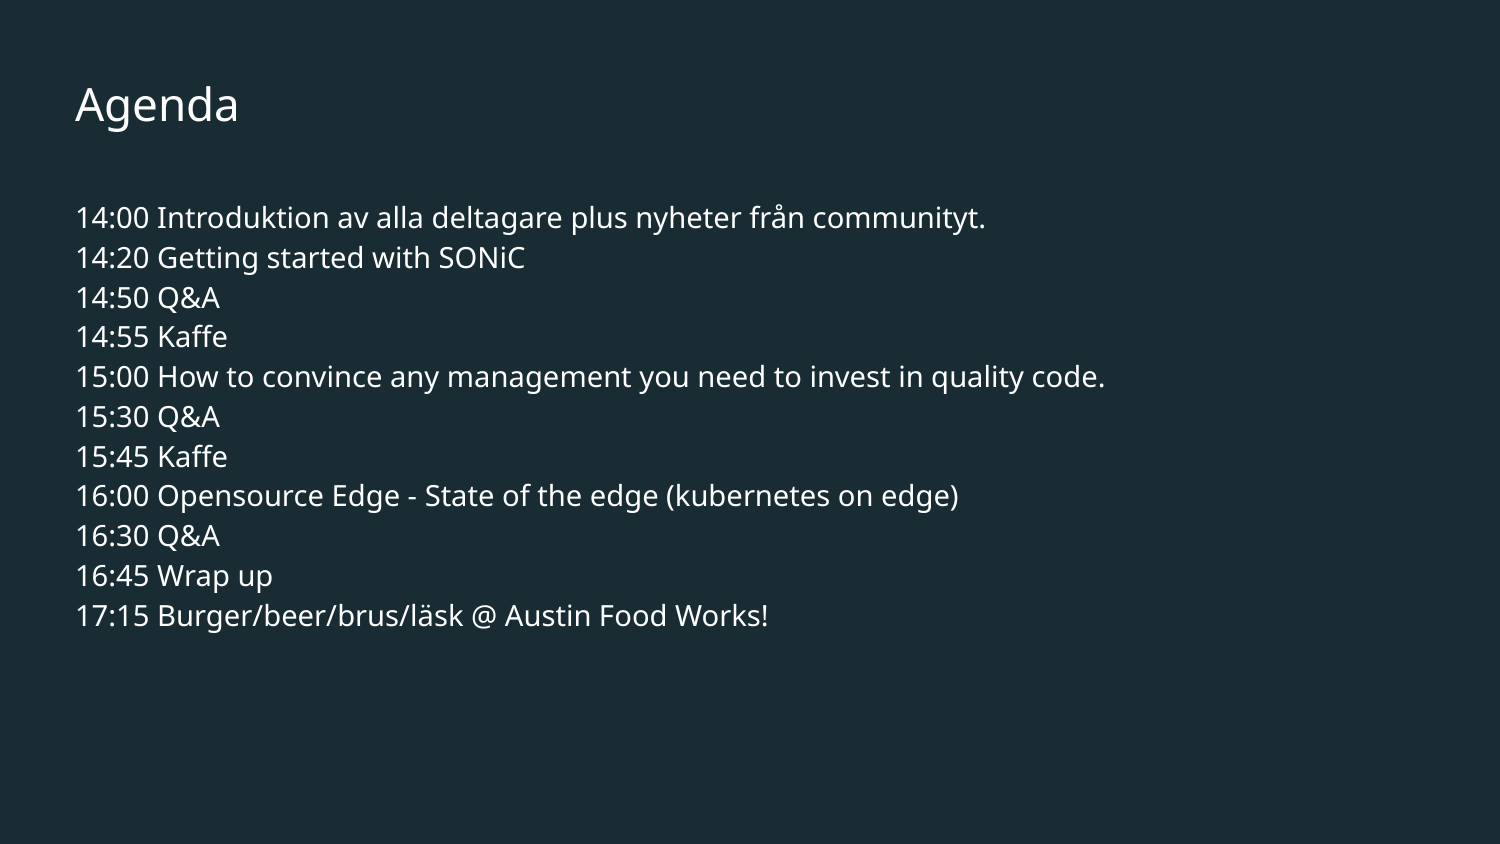

# Agenda
14:00 Introduktion av alla deltagare plus nyheter från communityt.
14:20 Getting started with SONiC
14:50 Q&A
14:55 Kaffe
15:00 How to convince any management you need to invest in quality code.
15:30 Q&A
15:45 Kaffe
16:00 Opensource Edge - State of the edge (kubernetes on edge)
16:30 Q&A
16:45 Wrap up
17:15 Burger/beer/brus/läsk @ Austin Food Works!